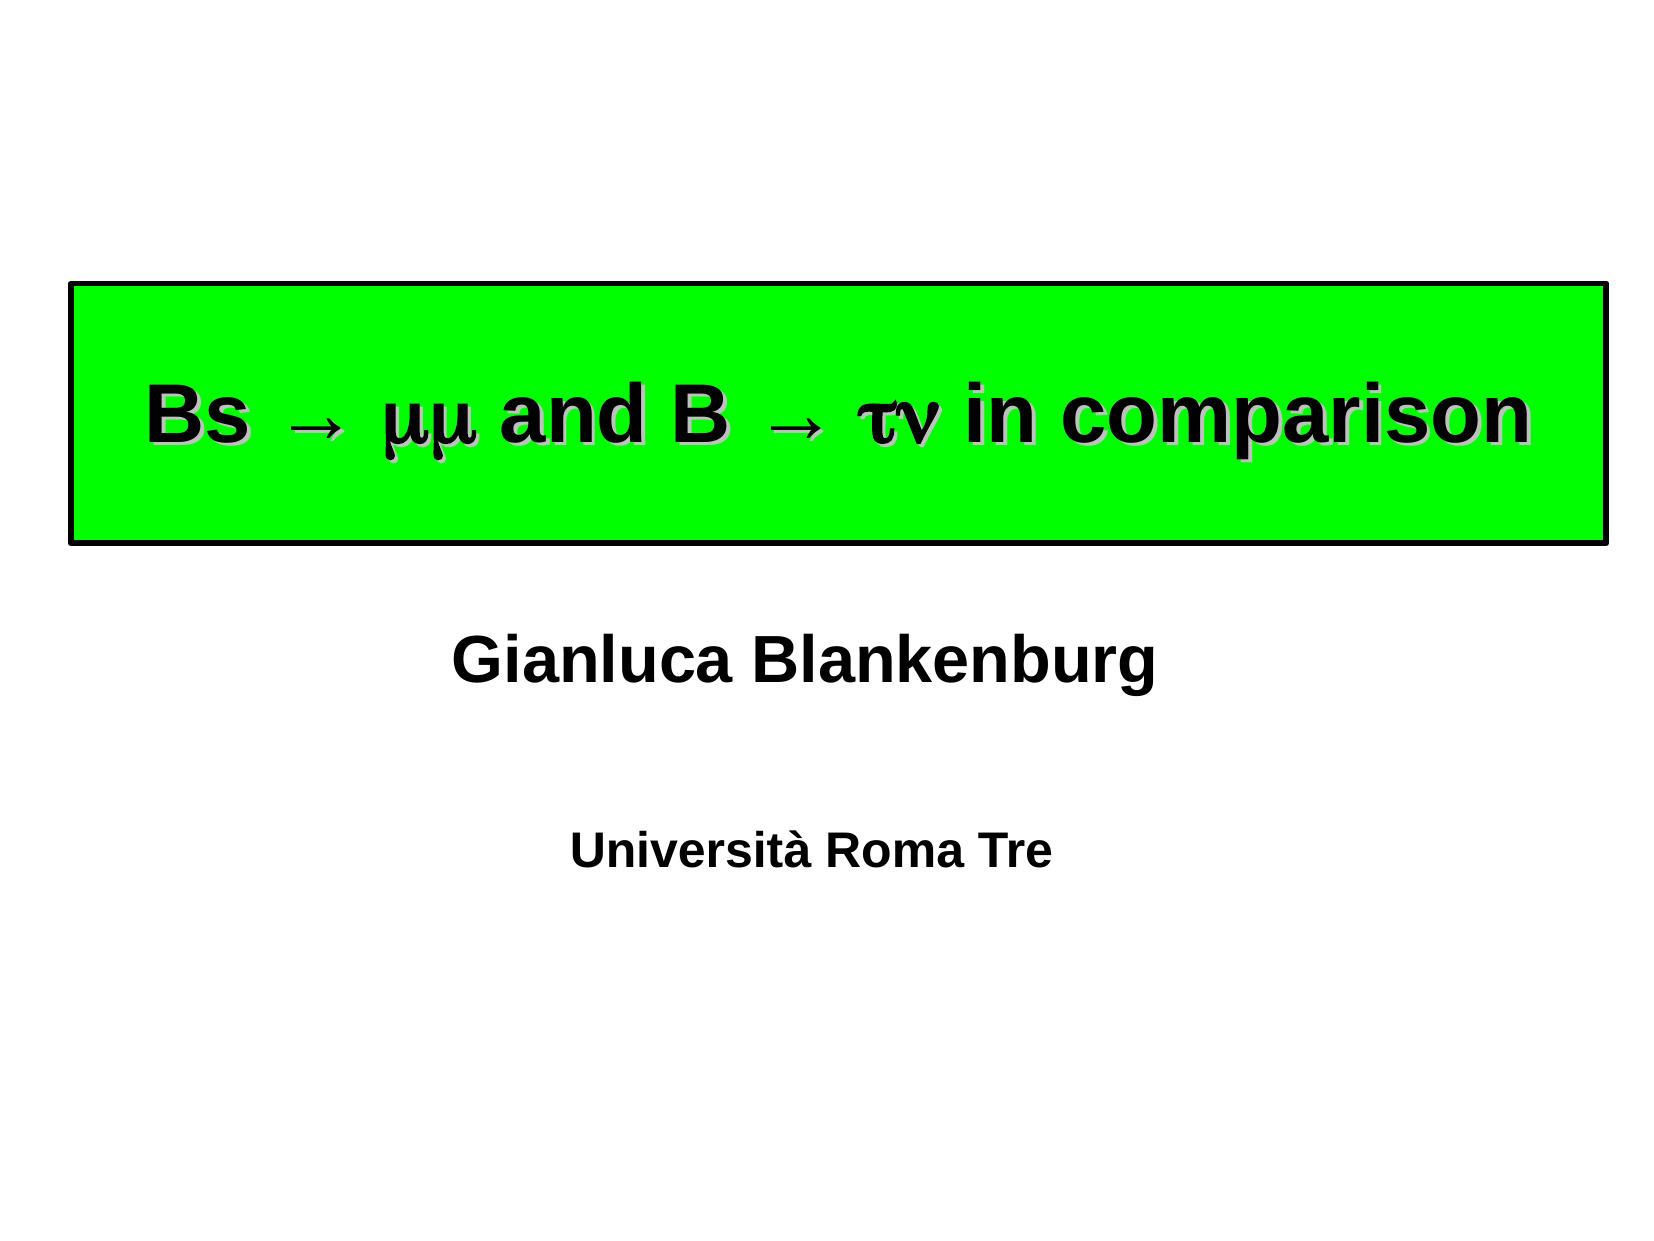

Bs → mm and B → tn in comparison
Gianluca Blankenburg
Università Roma Tre